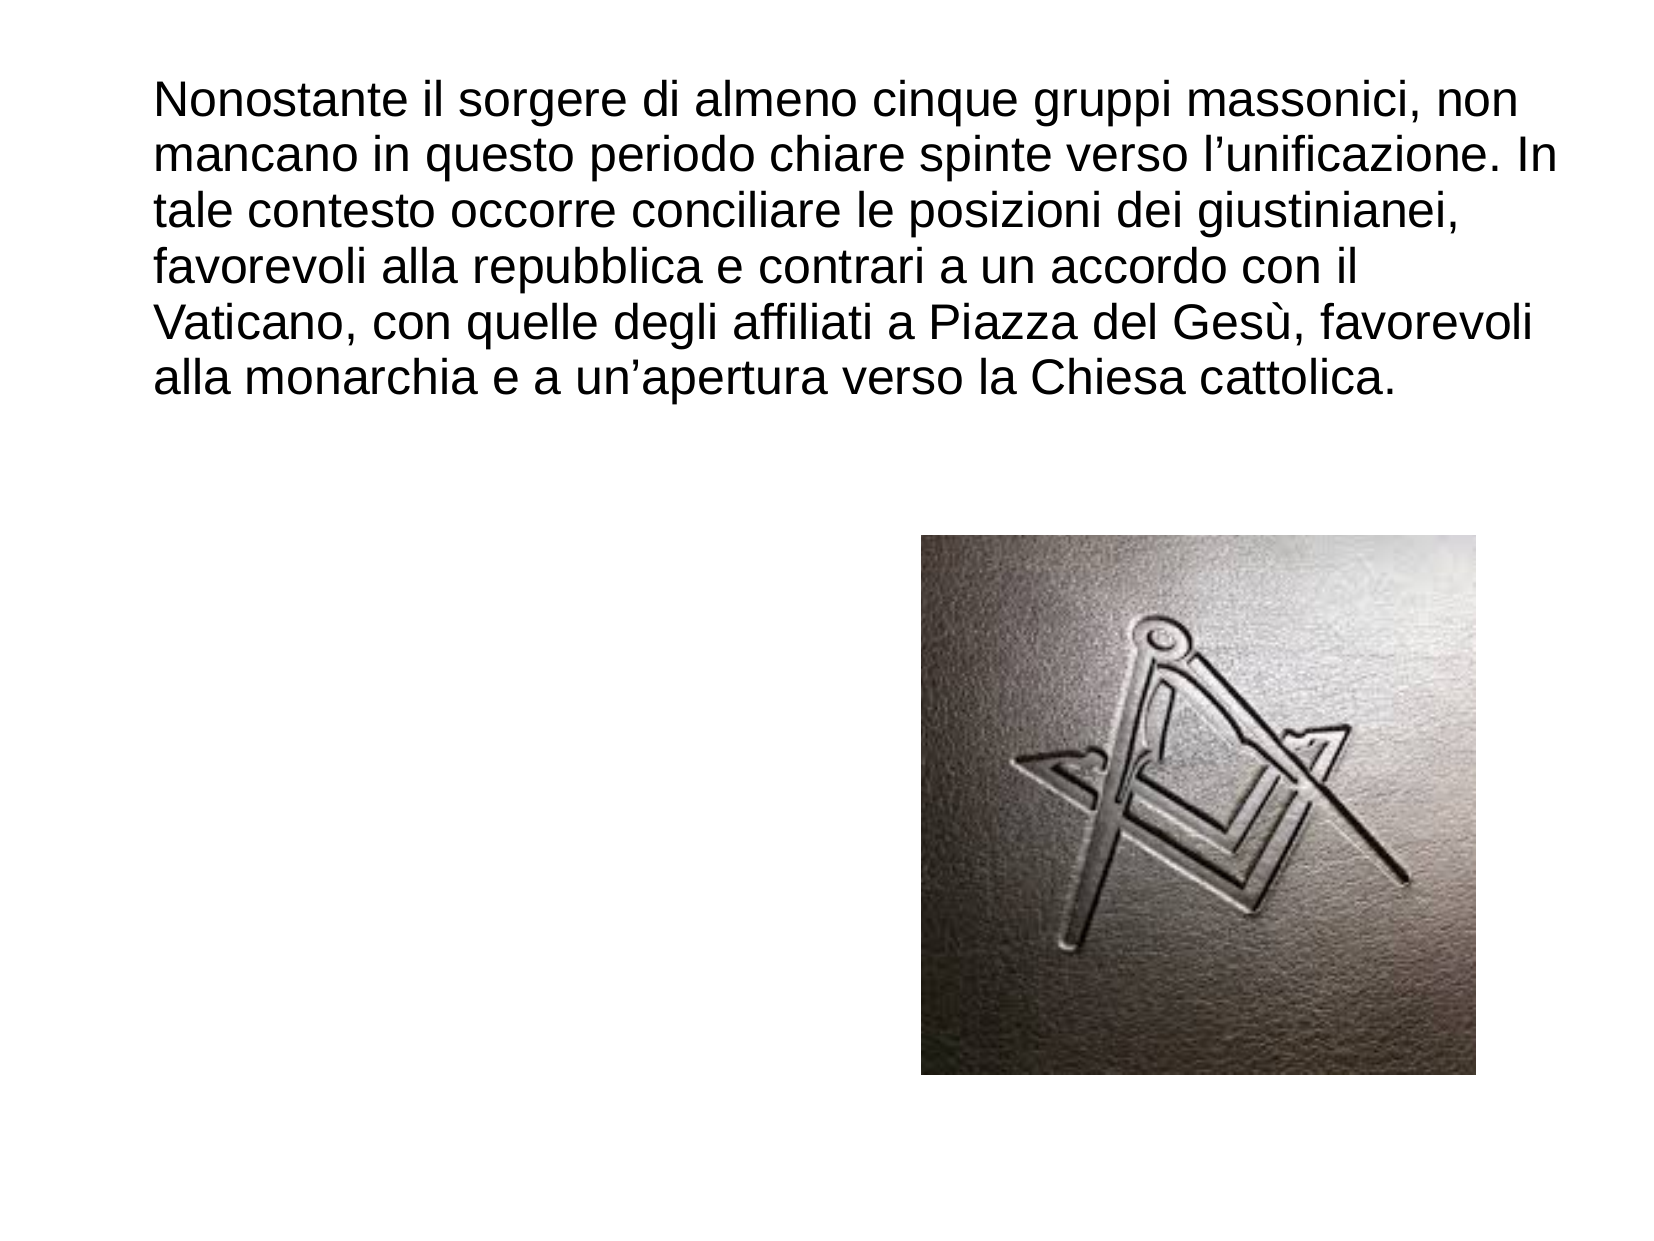

# Nonostante il sorgere di almeno cinque gruppi massonici, non mancano in questo periodo chiare spinte verso l’unificazione. In tale contesto occorre conciliare le posizioni dei giustinianei, favorevoli alla repubblica e contrari a un accordo con il Vaticano, con quelle degli affiliati a Piazza del Gesù, favorevoli alla monarchia e a un’apertura verso la Chiesa cattolica.